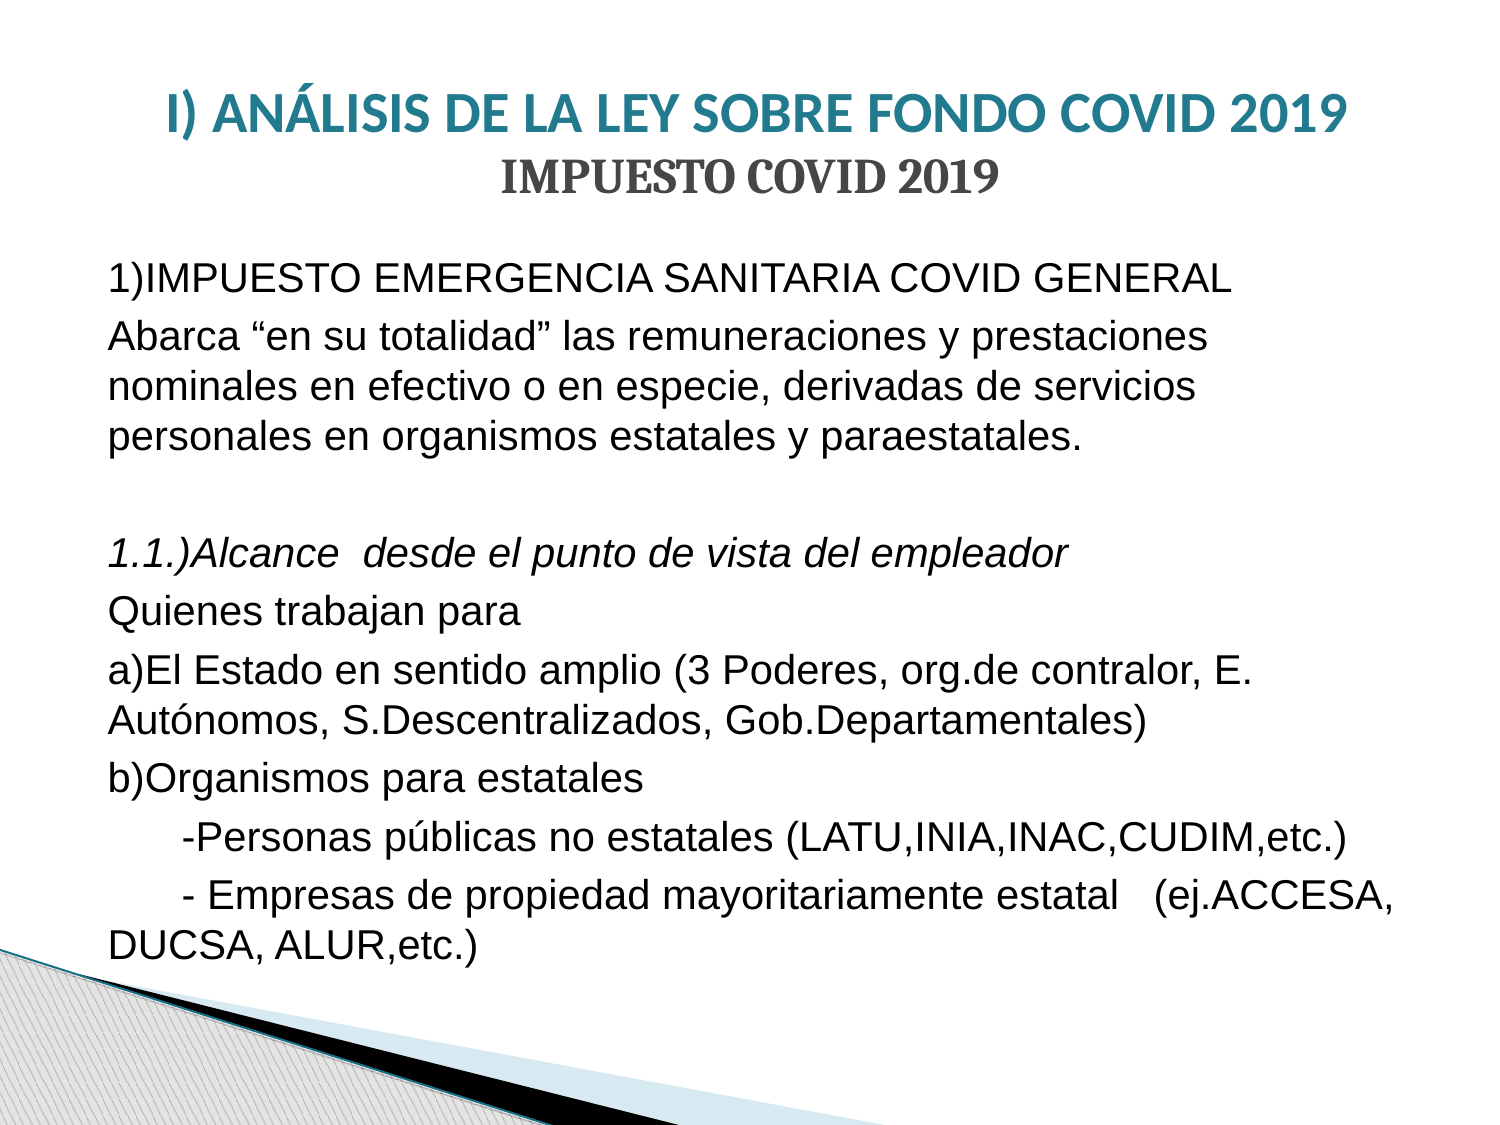

I) ANÁLISIS DE LA LEY SOBRE FONDO COVID 2019
IMPUESTO COVID 2019
# 1)IMPUESTO EMERGENCIA SANITARIA COVID GENERAL
Abarca “en su totalidad” las remuneraciones y prestaciones nominales en efectivo o en especie, derivadas de servicios personales en organismos estatales y paraestatales.
1.1.)Alcance desde el punto de vista del empleador
Quienes trabajan para
a)El Estado en sentido amplio (3 Poderes, org.de contralor, E. Autónomos, S.Descentralizados, Gob.Departamentales)
b)Organismos para estatales
	-Personas públicas no estatales (LATU,INIA,INAC,CUDIM,etc.)
	- Empresas de propiedad mayoritariamente estatal (ej.ACCESA, DUCSA, ALUR,etc.)